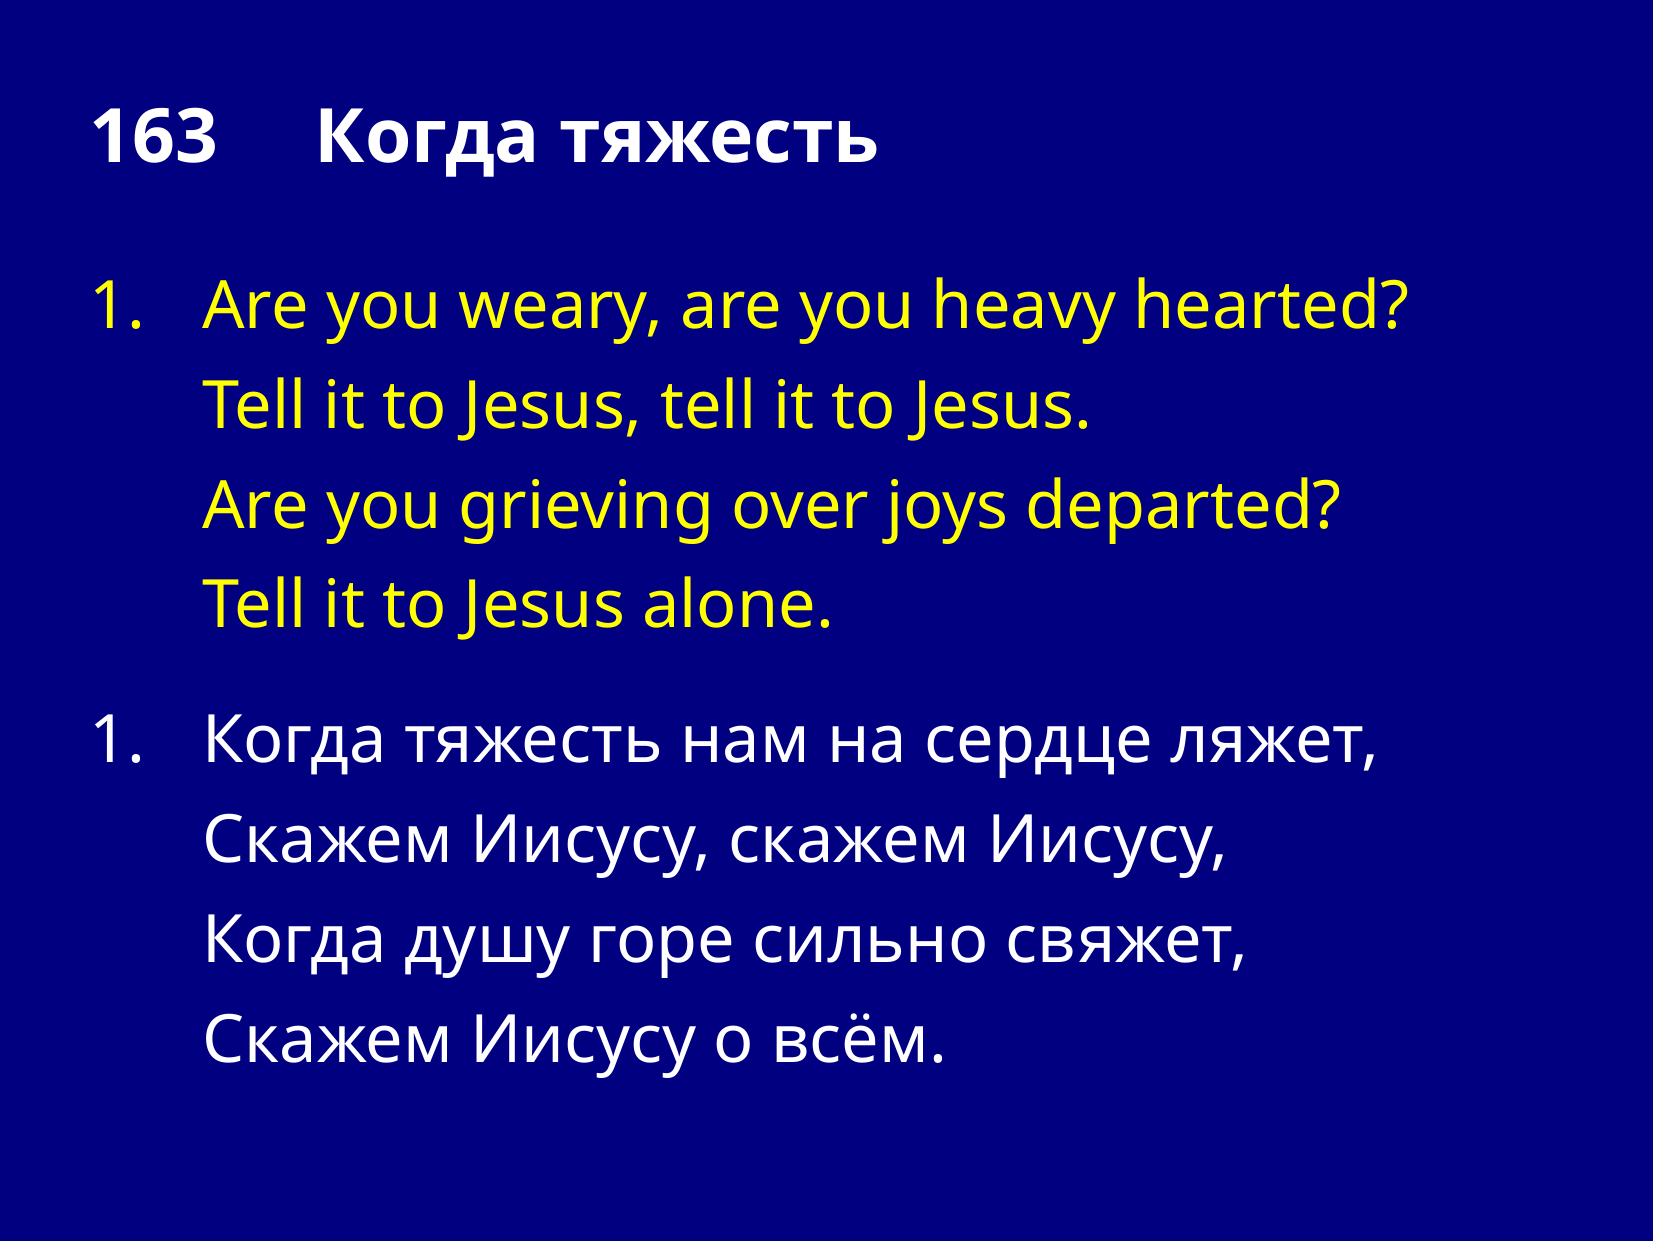

163	Когда тяжесть
1.	Are you weary, are you heavy hearted?
	Tell it to Jesus, tell it to Jesus.
	Are you grieving over joys departed?
	Tell it to Jesus alone.
1.	Когда тяжесть нам на сердце ляжет,
	Скажем Иисусу, скажем Иисусу,
	Когда душу горе сильно свяжет,
	Скажем Иисусу о всём.